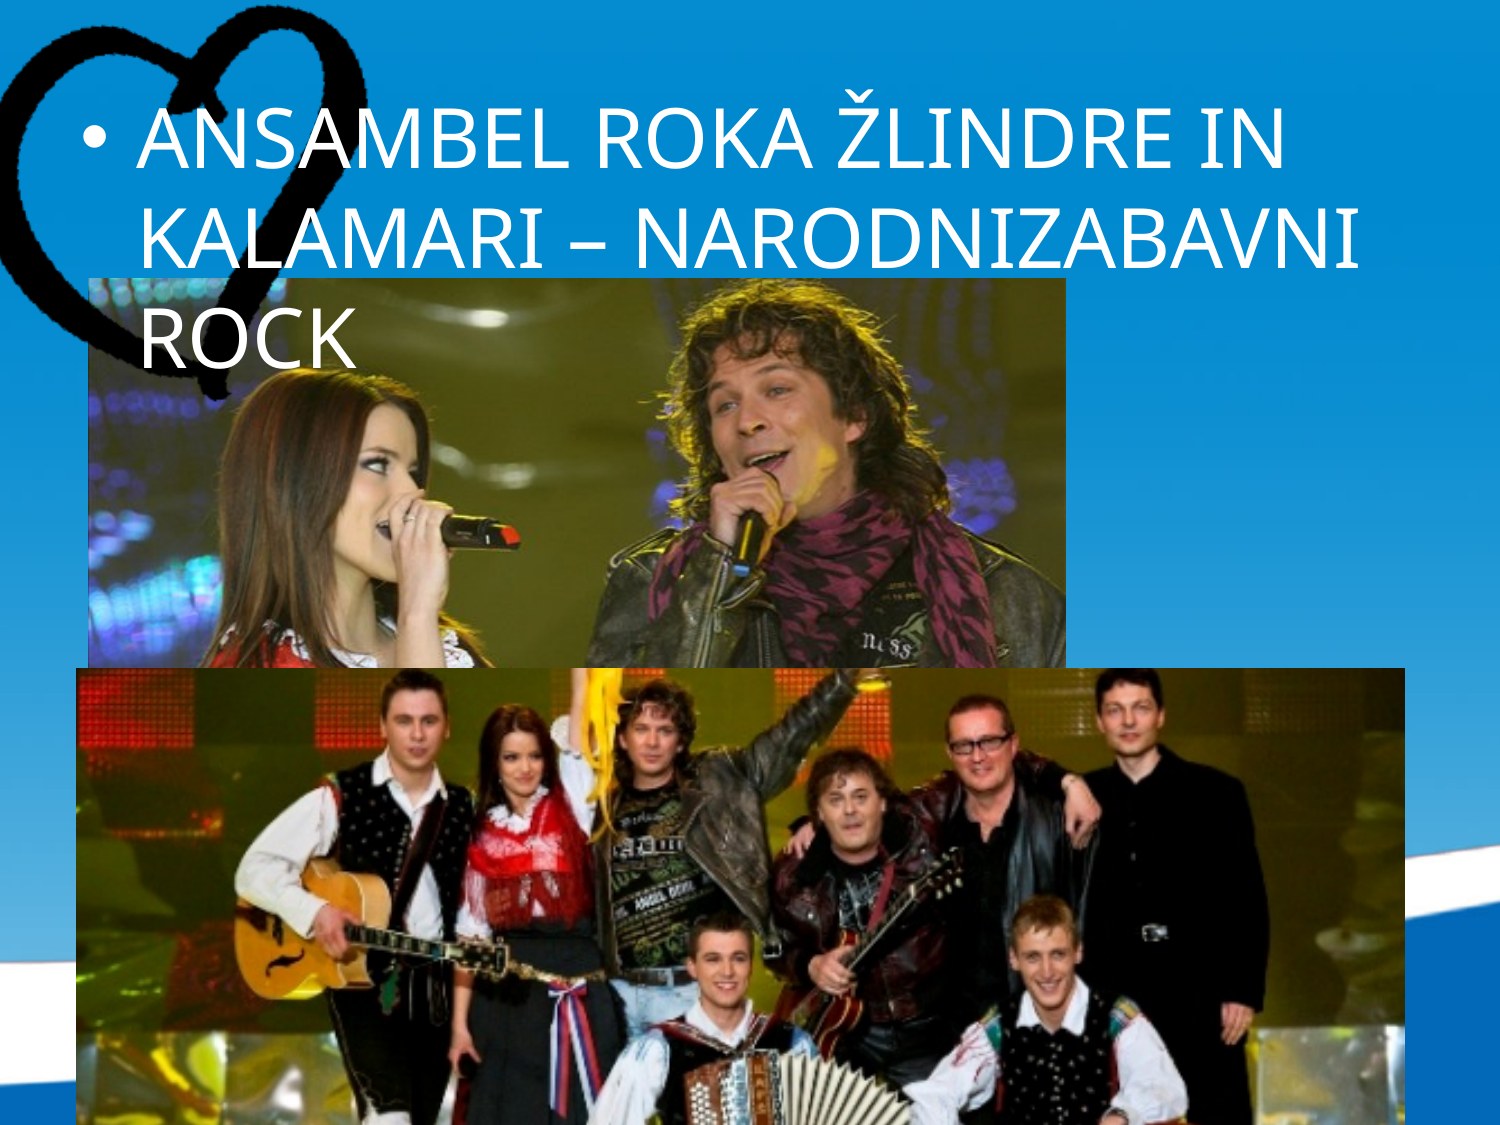

#
ANSAMBEL ROKA ŽLINDRE IN KALAMARI – NARODNIZABAVNI ROCK